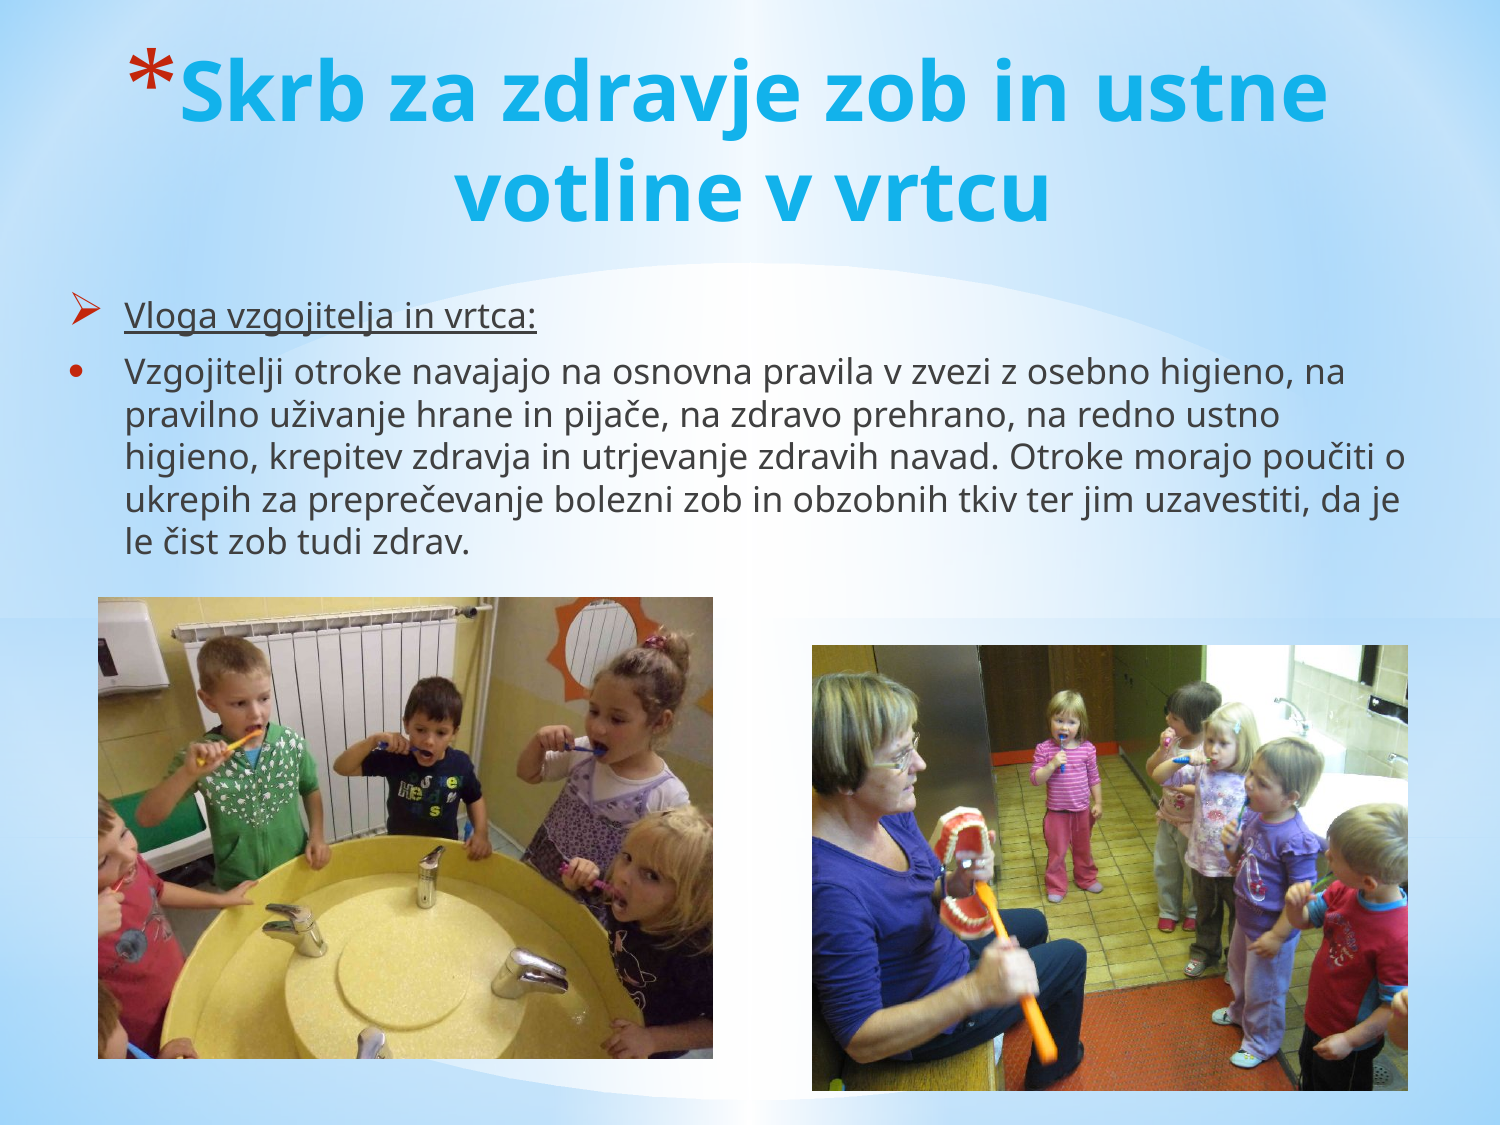

# Skrb za zdravje zob in ustne votline v vrtcu
Vloga vzgojitelja in vrtca:
Vzgojitelji otroke navajajo na osnovna pravila v zvezi z osebno higieno, na pravilno uživanje hrane in pijače, na zdravo prehrano, na redno ustno higieno, krepitev zdravja in utrjevanje zdravih navad. Otroke morajo poučiti o ukrepih za preprečevanje bolezni zob in obzobnih tkiv ter jim uzavestiti, da je le čist zob tudi zdrav.